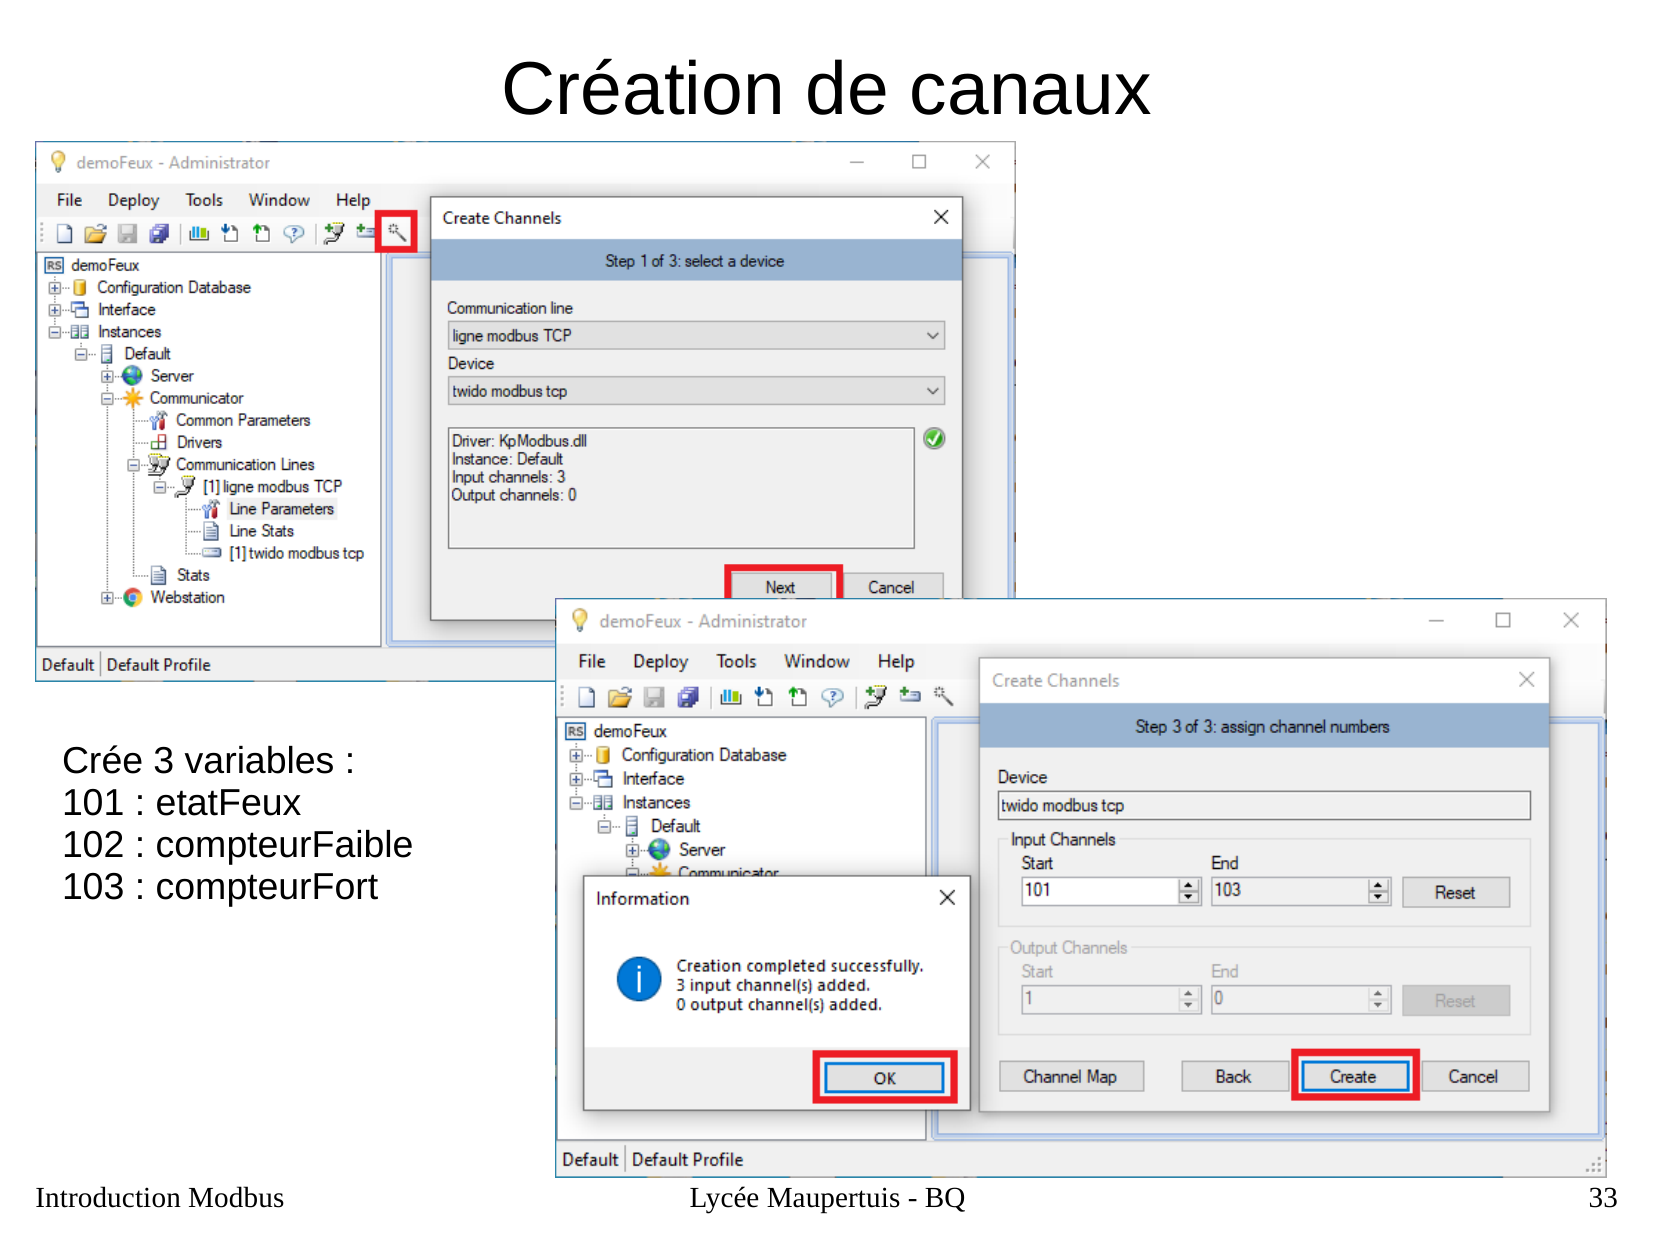

# Création de canaux
Crée 3 variables :
101 : etatFeux
102 : compteurFaible
103 : compteurFort
Introduction Modbus
Lycée Maupertuis - BQ
33